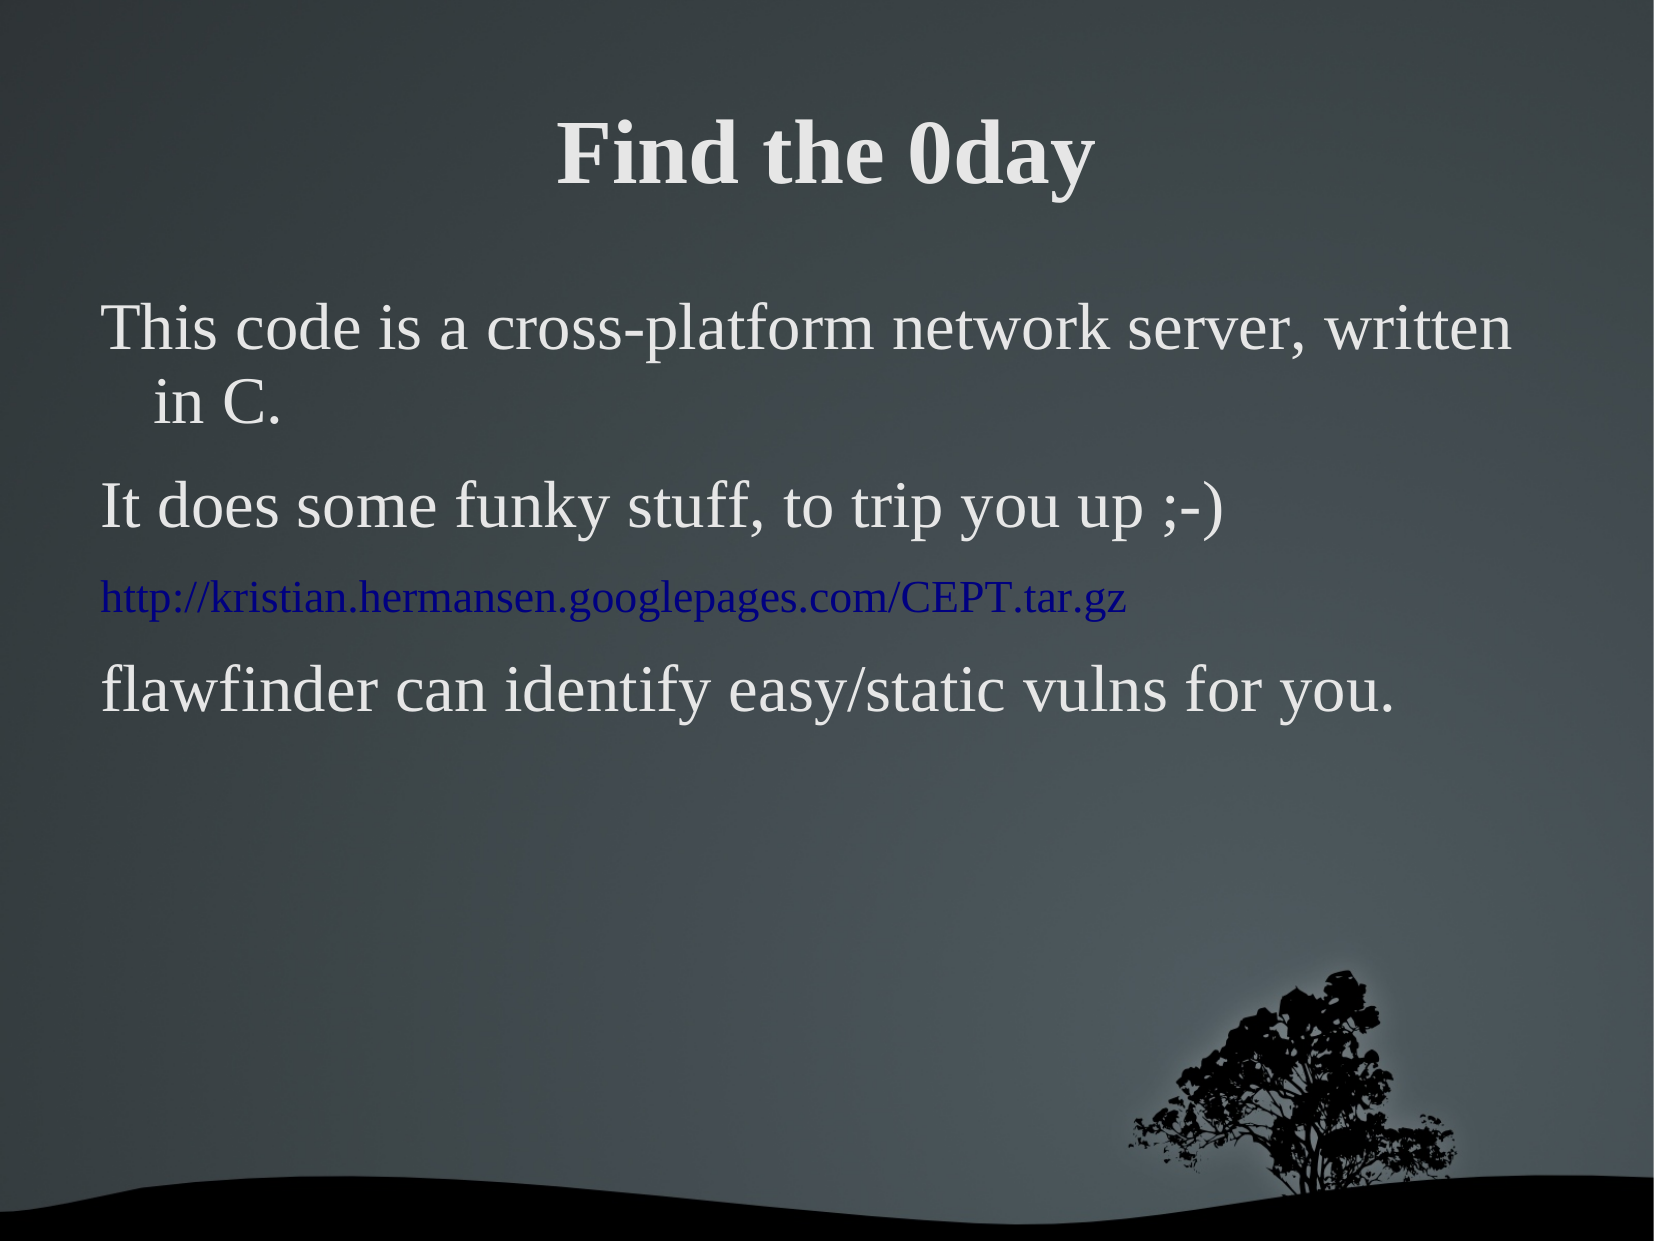

# Find the 0day
This code is a cross-platform network server, written in C.
It does some funky stuff, to trip you up ;-)
http://kristian.hermansen.googlepages.com/CEPT.tar.gz
flawfinder can identify easy/static vulns for you.